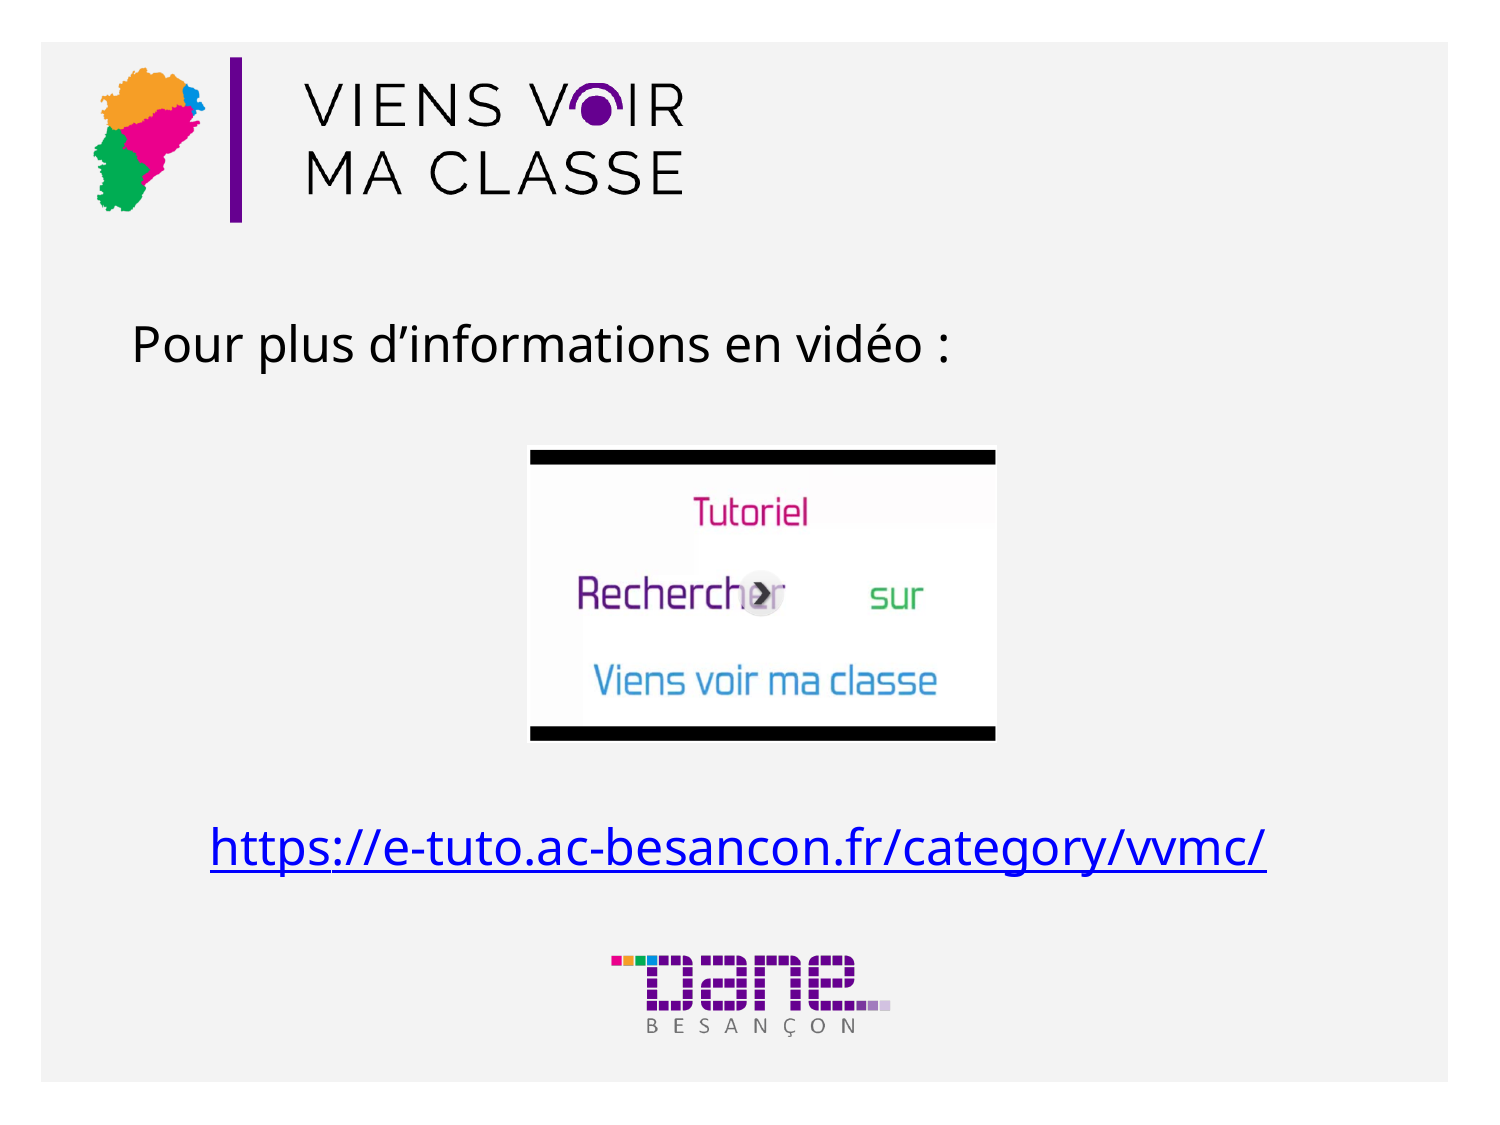

Pour plus d’informations en vidéo :
https://e-tuto.ac-besancon.fr/category/vvmc/